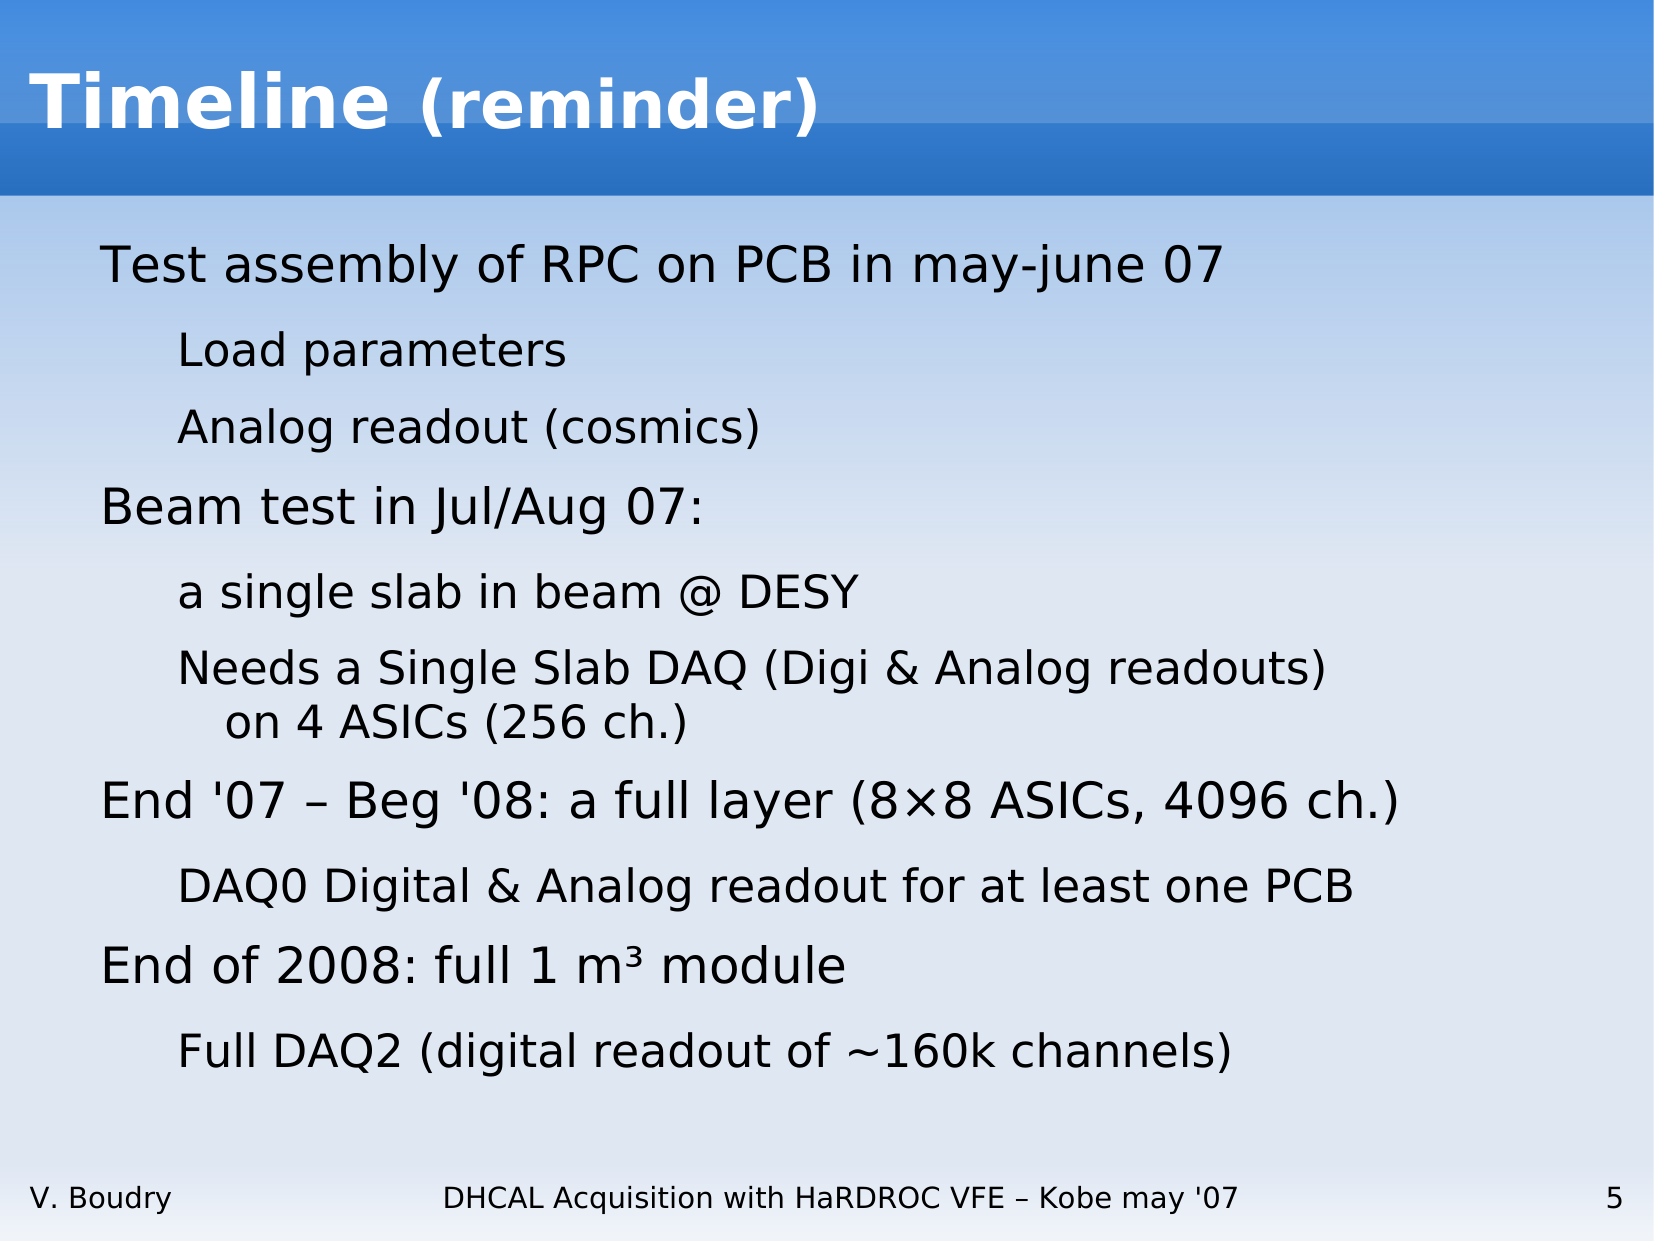

# Timeline (reminder)
Test assembly of RPC on PCB in may-june 07
Load parameters
Analog readout (cosmics)
Beam test in Jul/Aug 07:
a single slab in beam @ DESY
Needs a Single Slab DAQ (Digi & Analog readouts)
on 4 ASICs (256 ch.)
End '07 – Beg '08: a full layer (8×8 ASICs, 4096 ch.)
DAQ0 Digital & Analog readout for at least one PCB
End of 2008: full 1 m³ module
Full DAQ2 (digital readout of ~160k channels)
DHCAL Acquisition with HaRDROC VFE – Kobe may '07
5